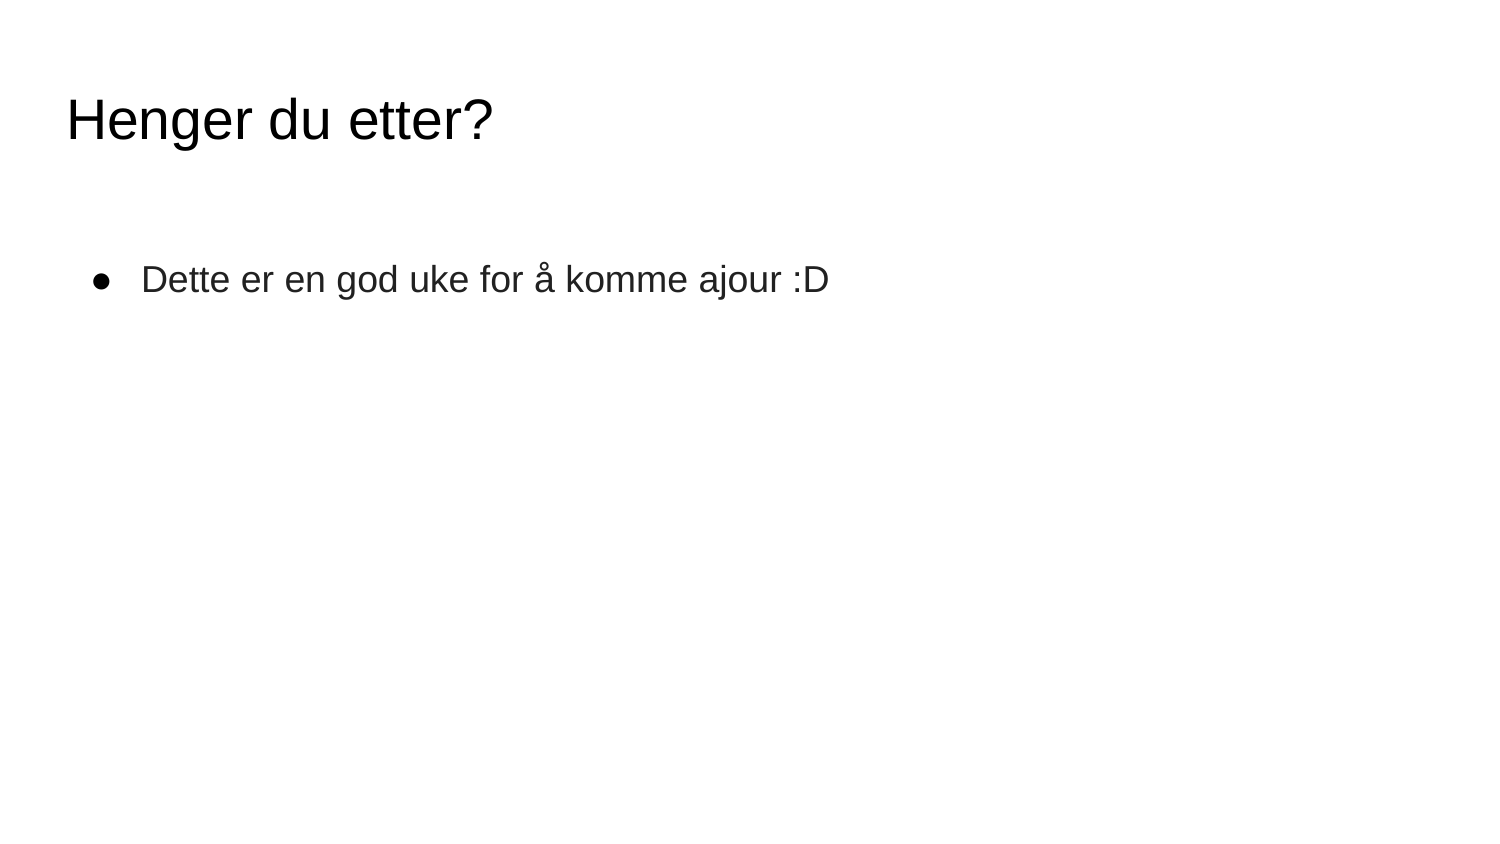

# Henger du etter?
Dette er en god uke for å komme ajour :D